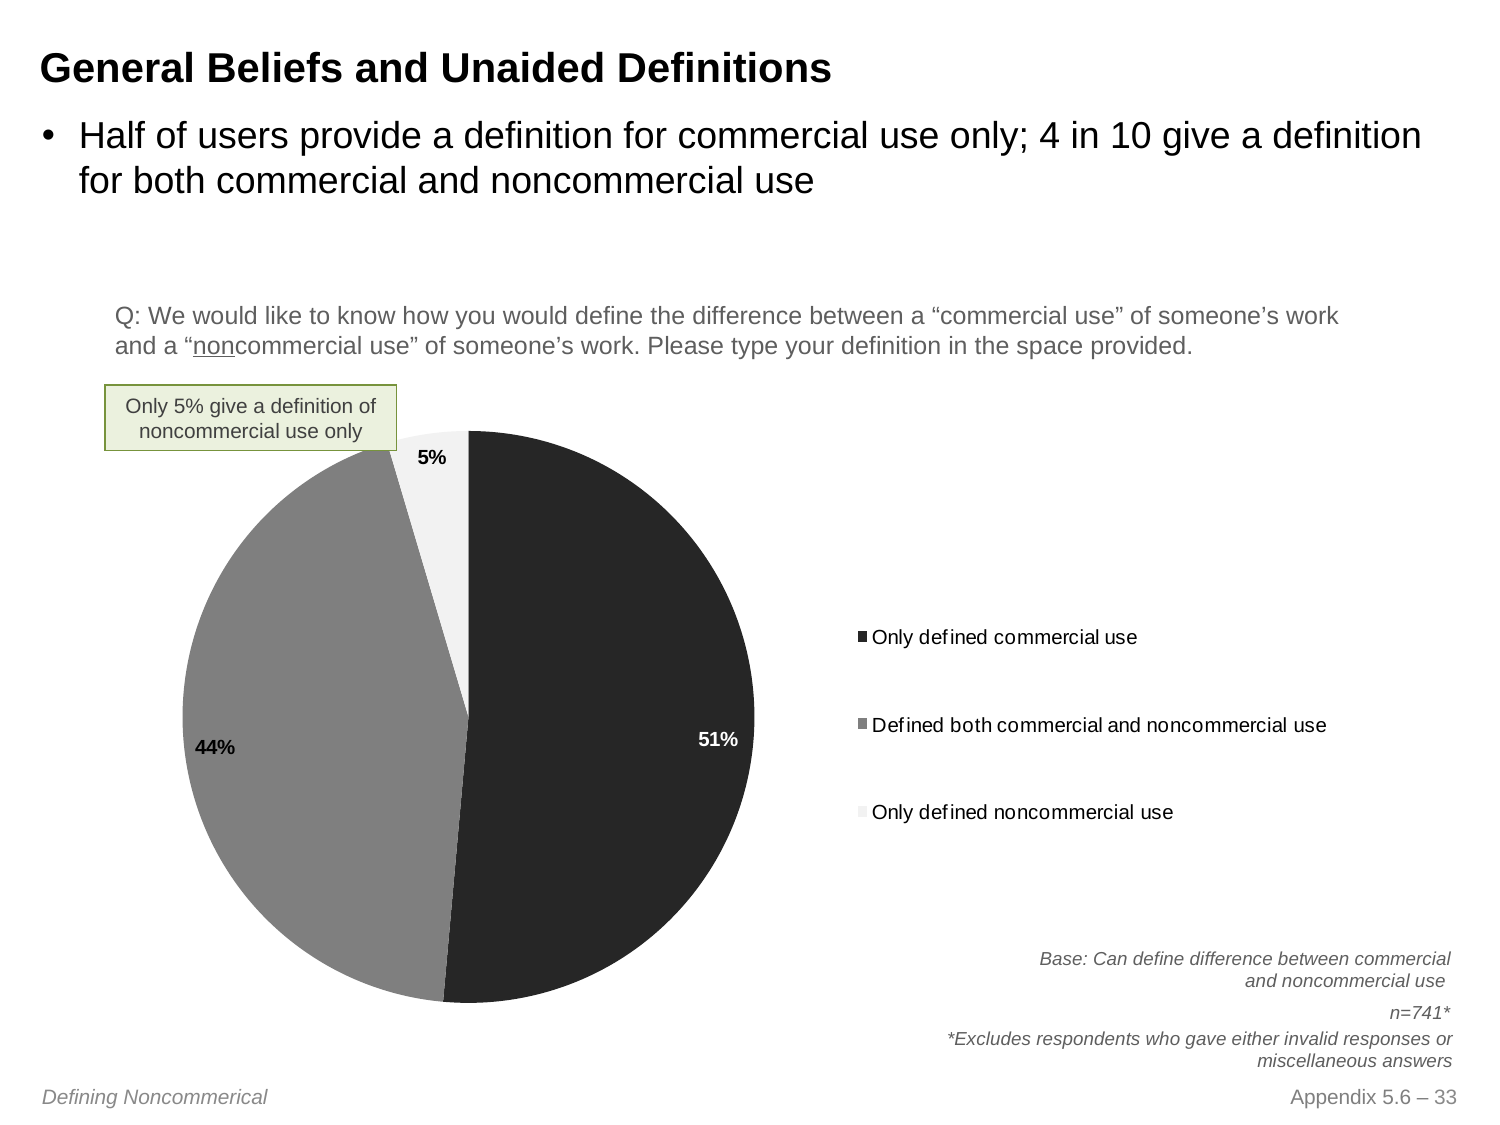

General Beliefs and Unaided Definitions
Half of users provide a definition for commercial use only; 4 in 10 give a definition for both commercial and noncommercial use
Q: We would like to know how you would define the difference between a “commercial use” of someone’s work and a “noncommercial use” of someone’s work. Please type your definition in the space provided.
Only 5% give a definition of noncommercial use only
Base: Can define difference between commercial and noncommercial use
n=741*
*Excludes respondents who gave either invalid responses or miscellaneous answers
Defining Noncommerical
Appendix 5.6 –